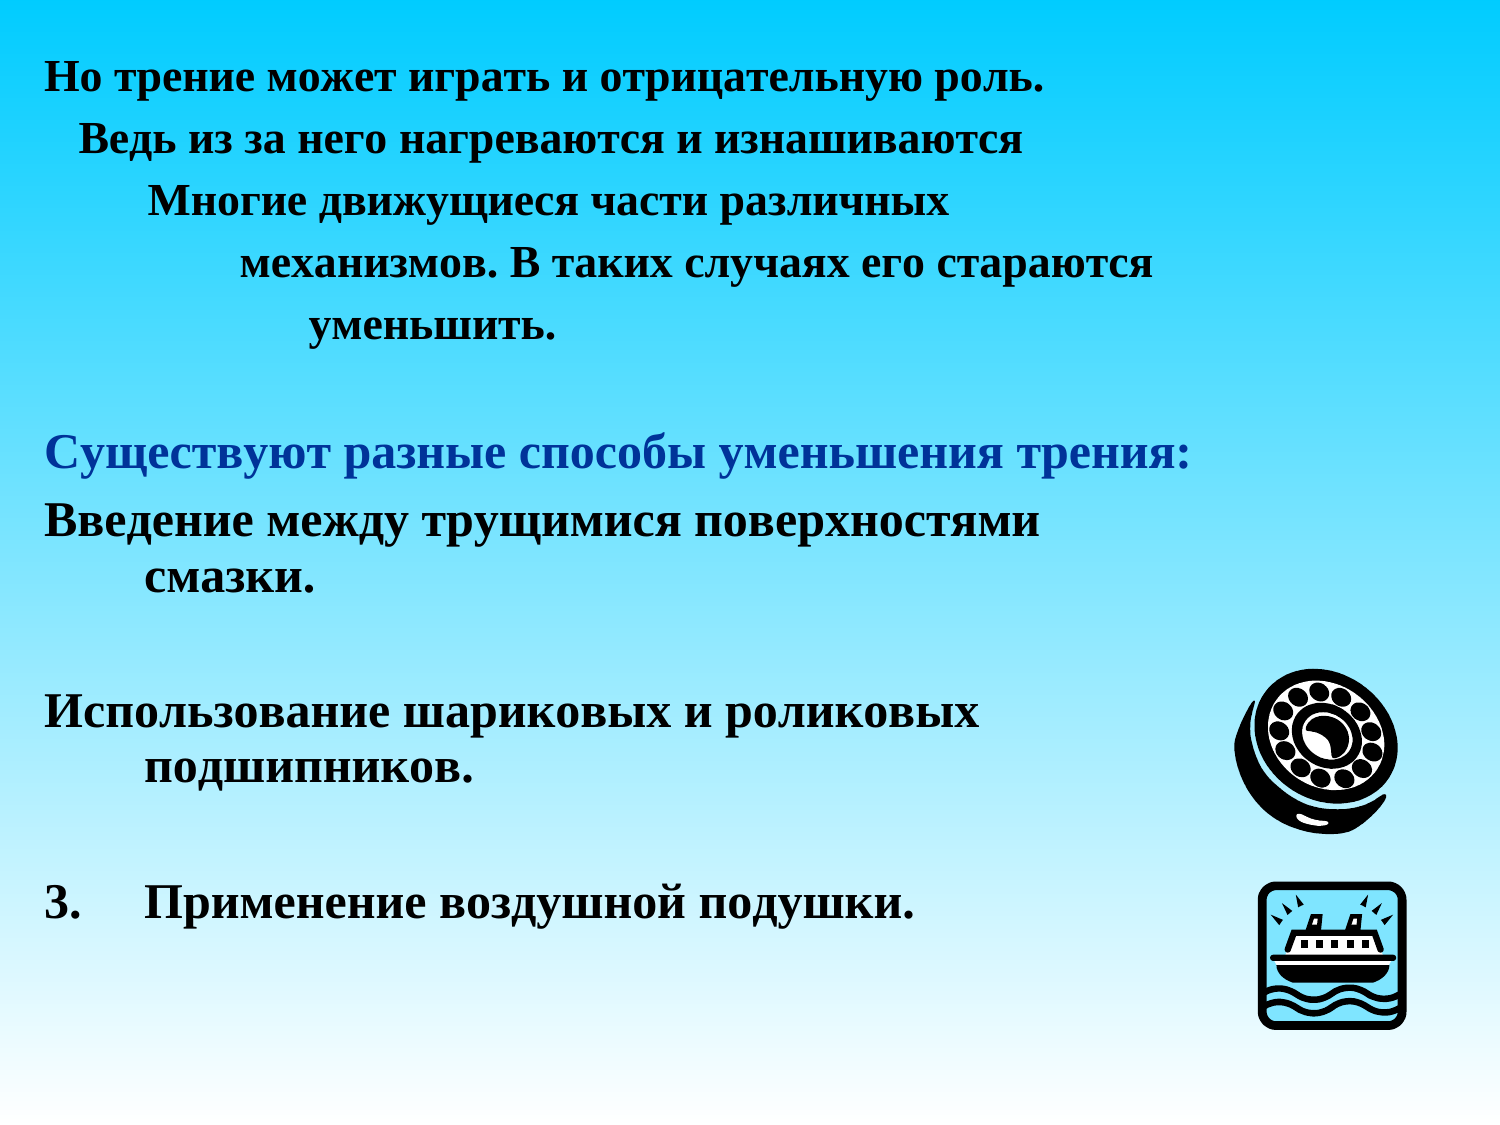

# Но трение может играть и отрицательную роль.
 Ведь из за него нагреваются и изнашиваются
 Многие движущиеся части различных
 механизмов. В таких случаях его стараются
 уменьшить.
Существуют разные способы уменьшения трения:
Введение между трущимися поверхностями смазки.
Использование шариковых и роликовых подшипников.
3. Применение воздушной подушки.